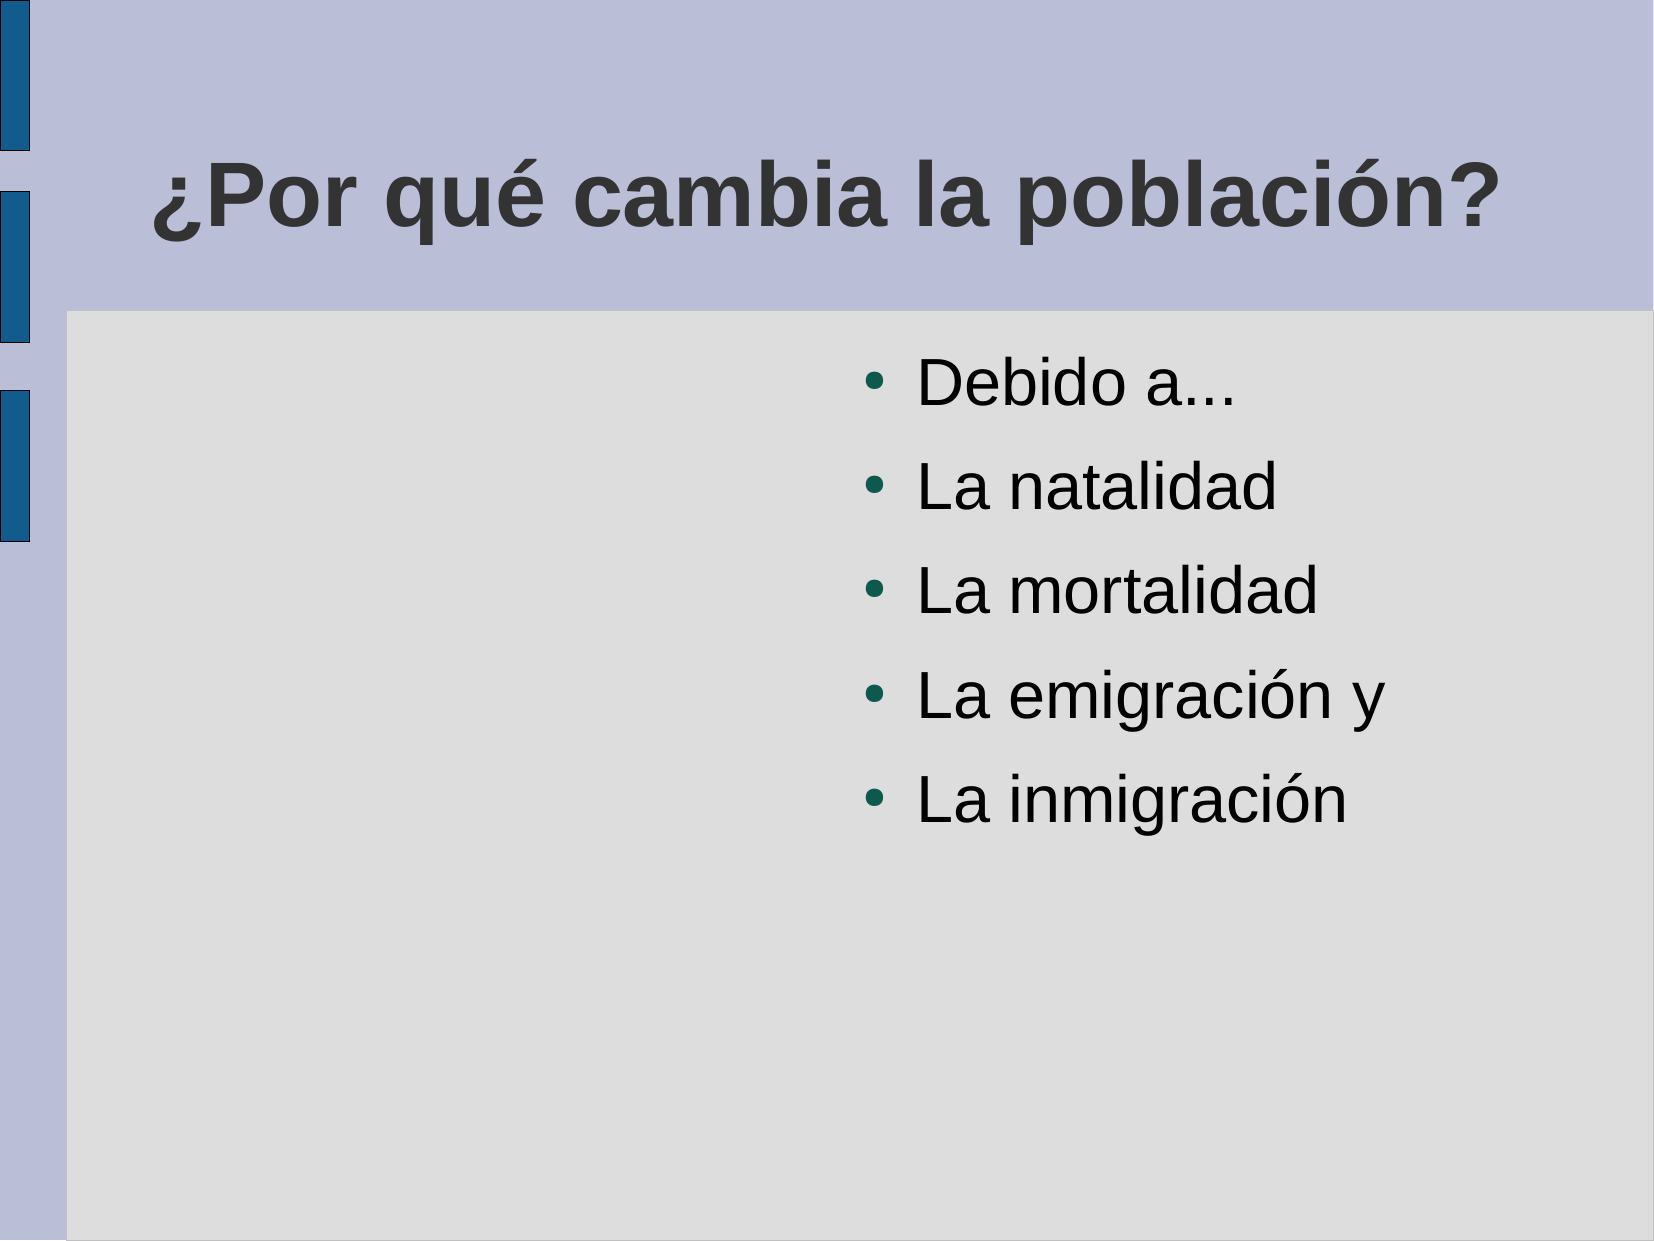

# ¿Por qué cambia la población?
Debido a...
La natalidad
La mortalidad
La emigración y
La inmigración